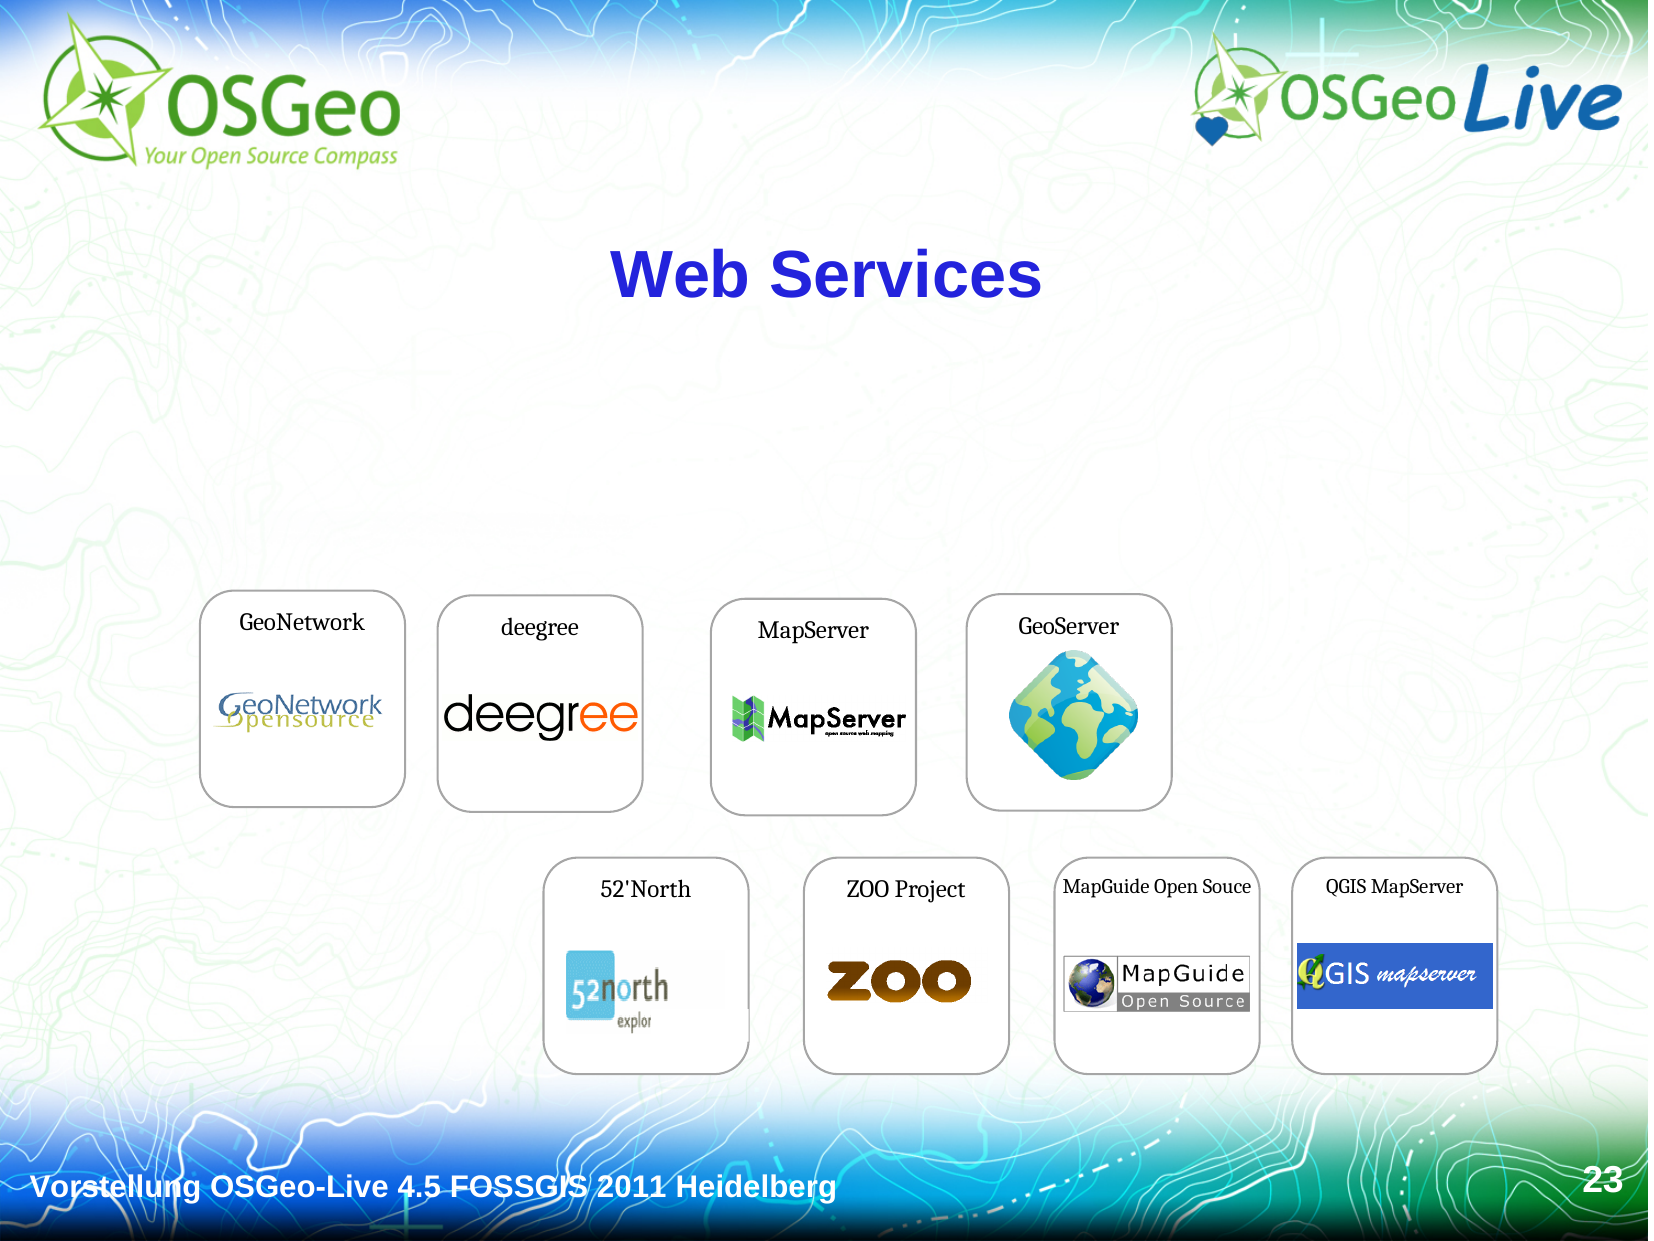

# Web Services
GeoNetwork
GeoServer
deegree
MapServer
52'North
ZOO Project
MapGuide Open Souce
QGIS MapServer